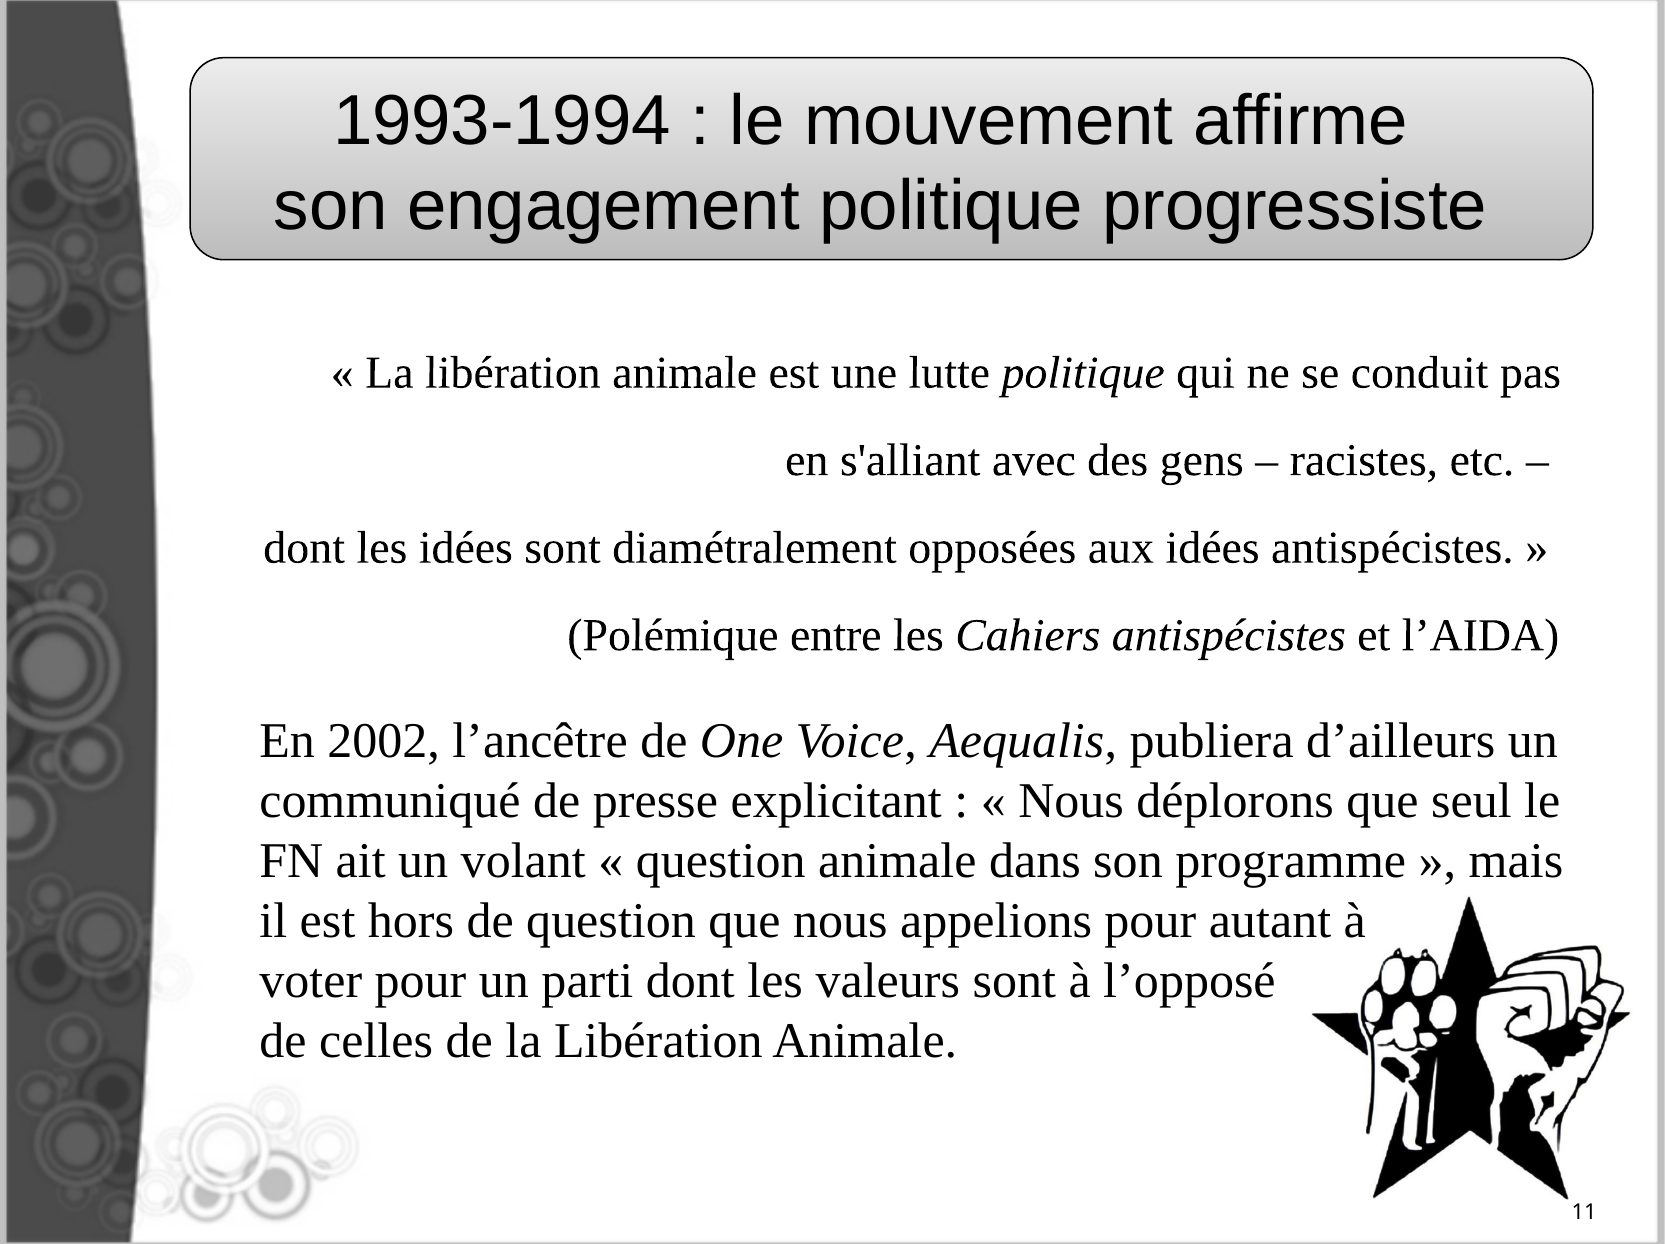

1993-1994 : le mouvement affirme
son engagement politique progressiste
« La libération animale est une lutte politique qui ne se conduit pas
 en s'alliant avec des gens – racistes, etc. –
dont les idées sont diamétralement opposées aux idées antispécistes. »
(Polémique entre les Cahiers antispécistes et l’AIDA)
En 2002, l’ancêtre de One Voice, Aequalis, publiera d’ailleurs un communiqué de presse explicitant : « Nous déplorons que seul le FN ait un volant « question animale dans son programme », mais il est hors de question que nous appelions pour autant à
voter pour un parti dont les valeurs sont à l’opposé
de celles de la Libération Animale.